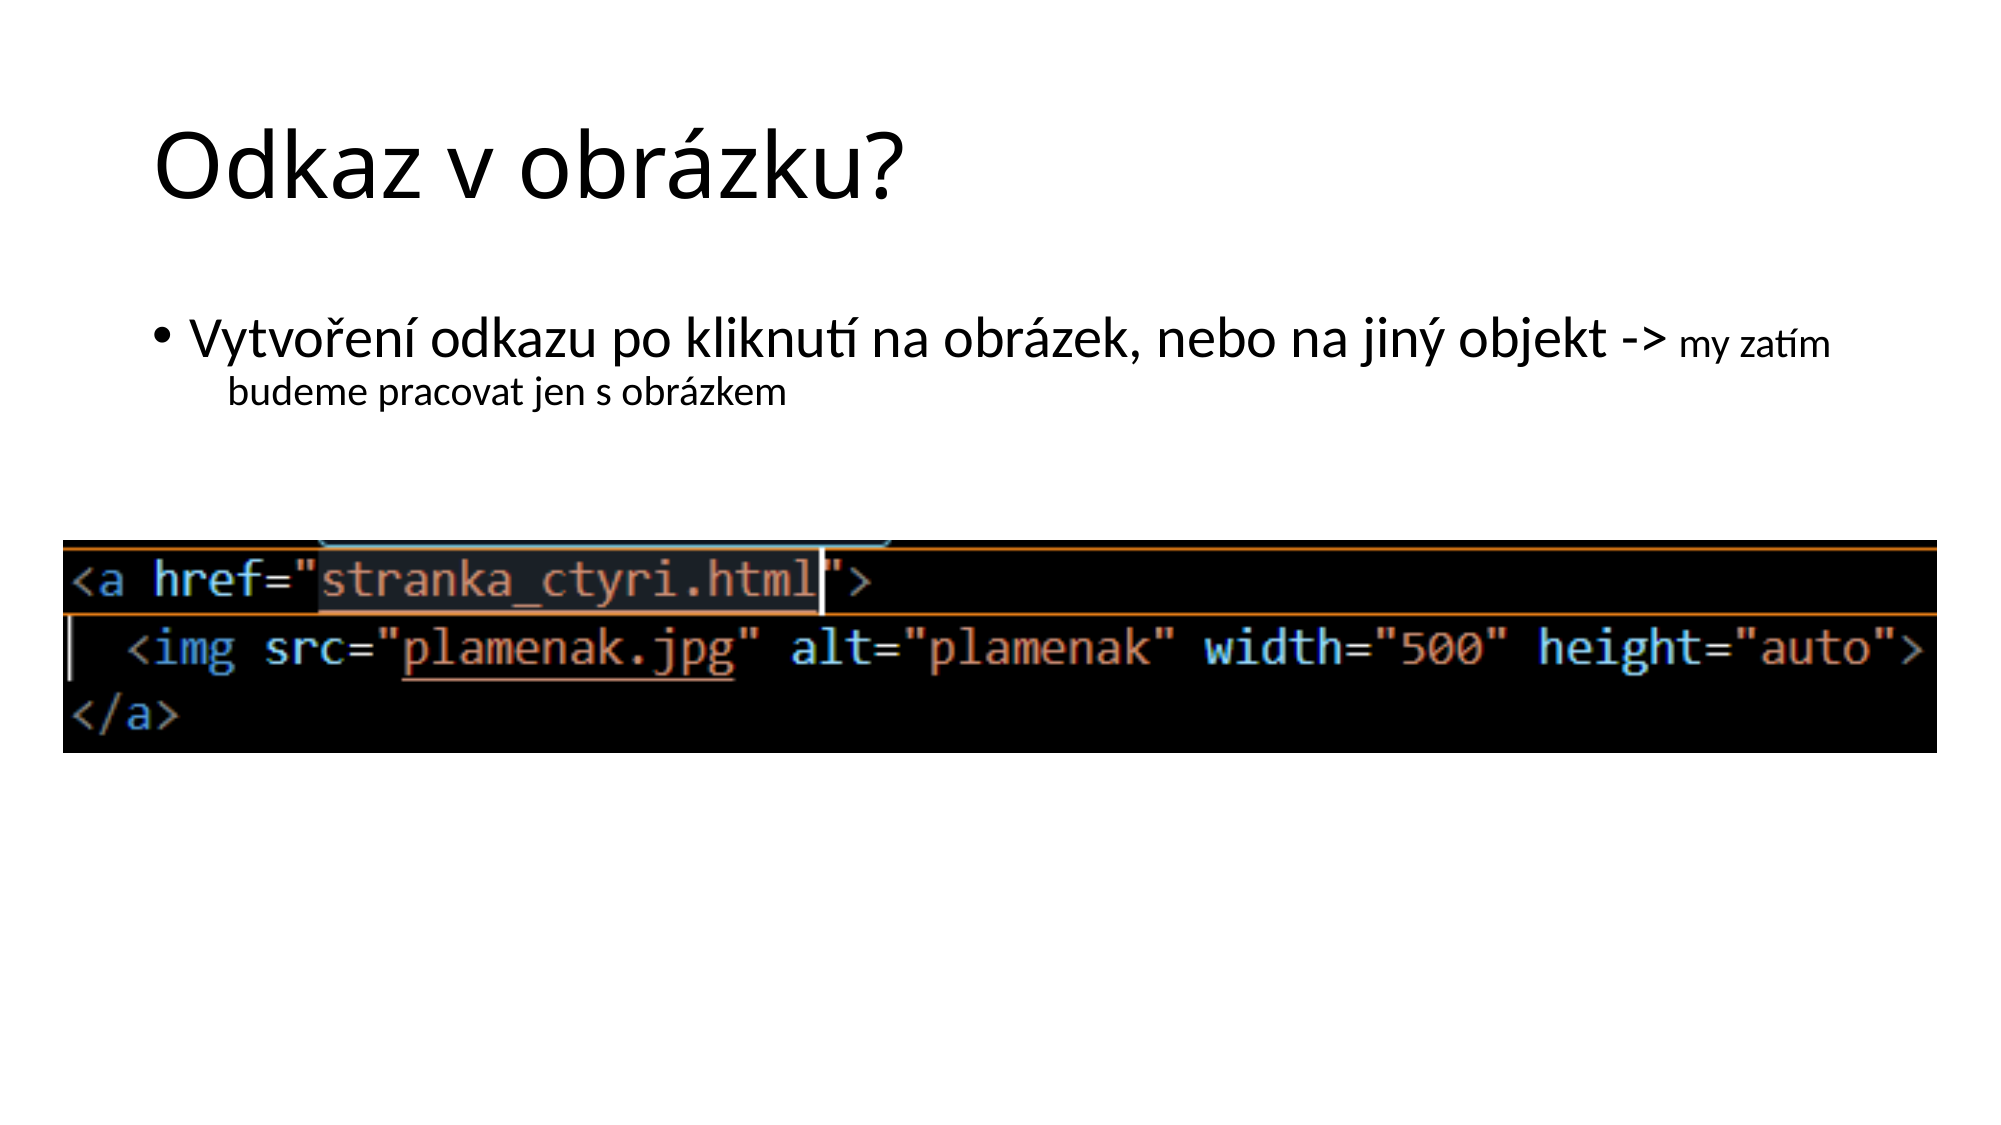

# Odkaz v obrázku?
Vytvoření odkazu po kliknutí na obrázek, nebo na jiný objekt -> my zatím budeme pracovat jen s obrázkem